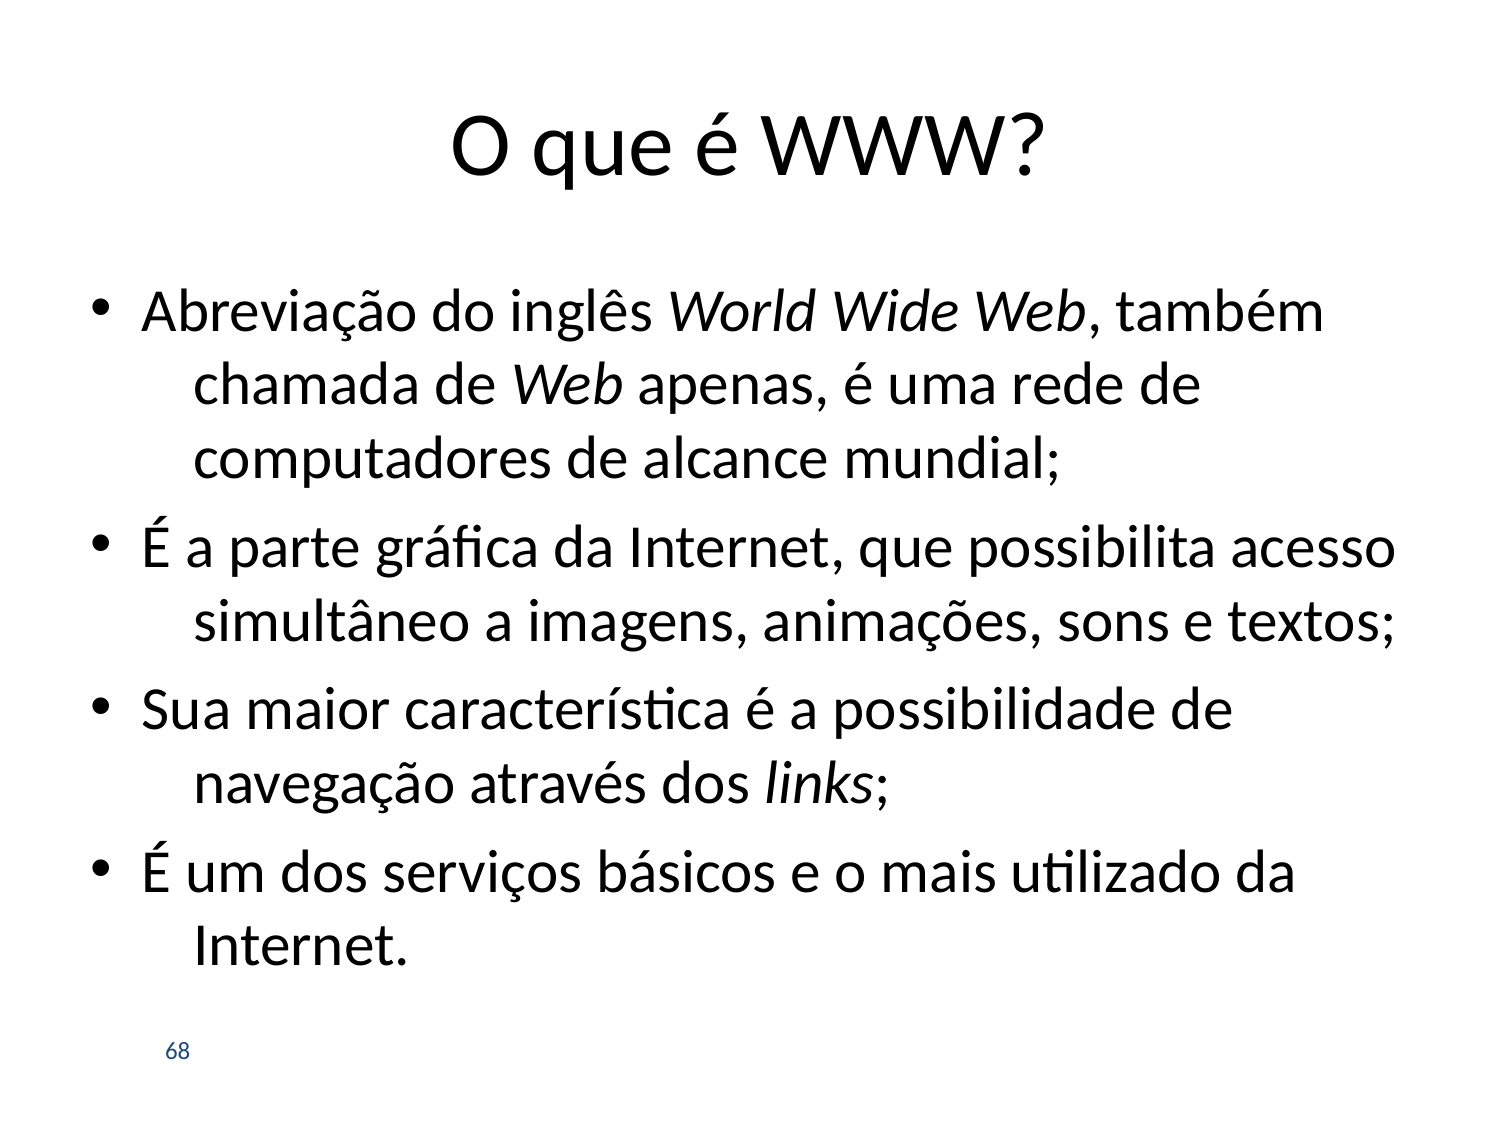

# O que é WWW?
Abreviação do inglês World Wide Web, também chamada de Web apenas, é uma rede de computadores de alcance mundial;
É a parte gráfica da Internet, que possibilita acesso simultâneo a imagens, animações, sons e textos;
Sua maior característica é a possibilidade de navegação através dos links;
É um dos serviços básicos e o mais utilizado da Internet.